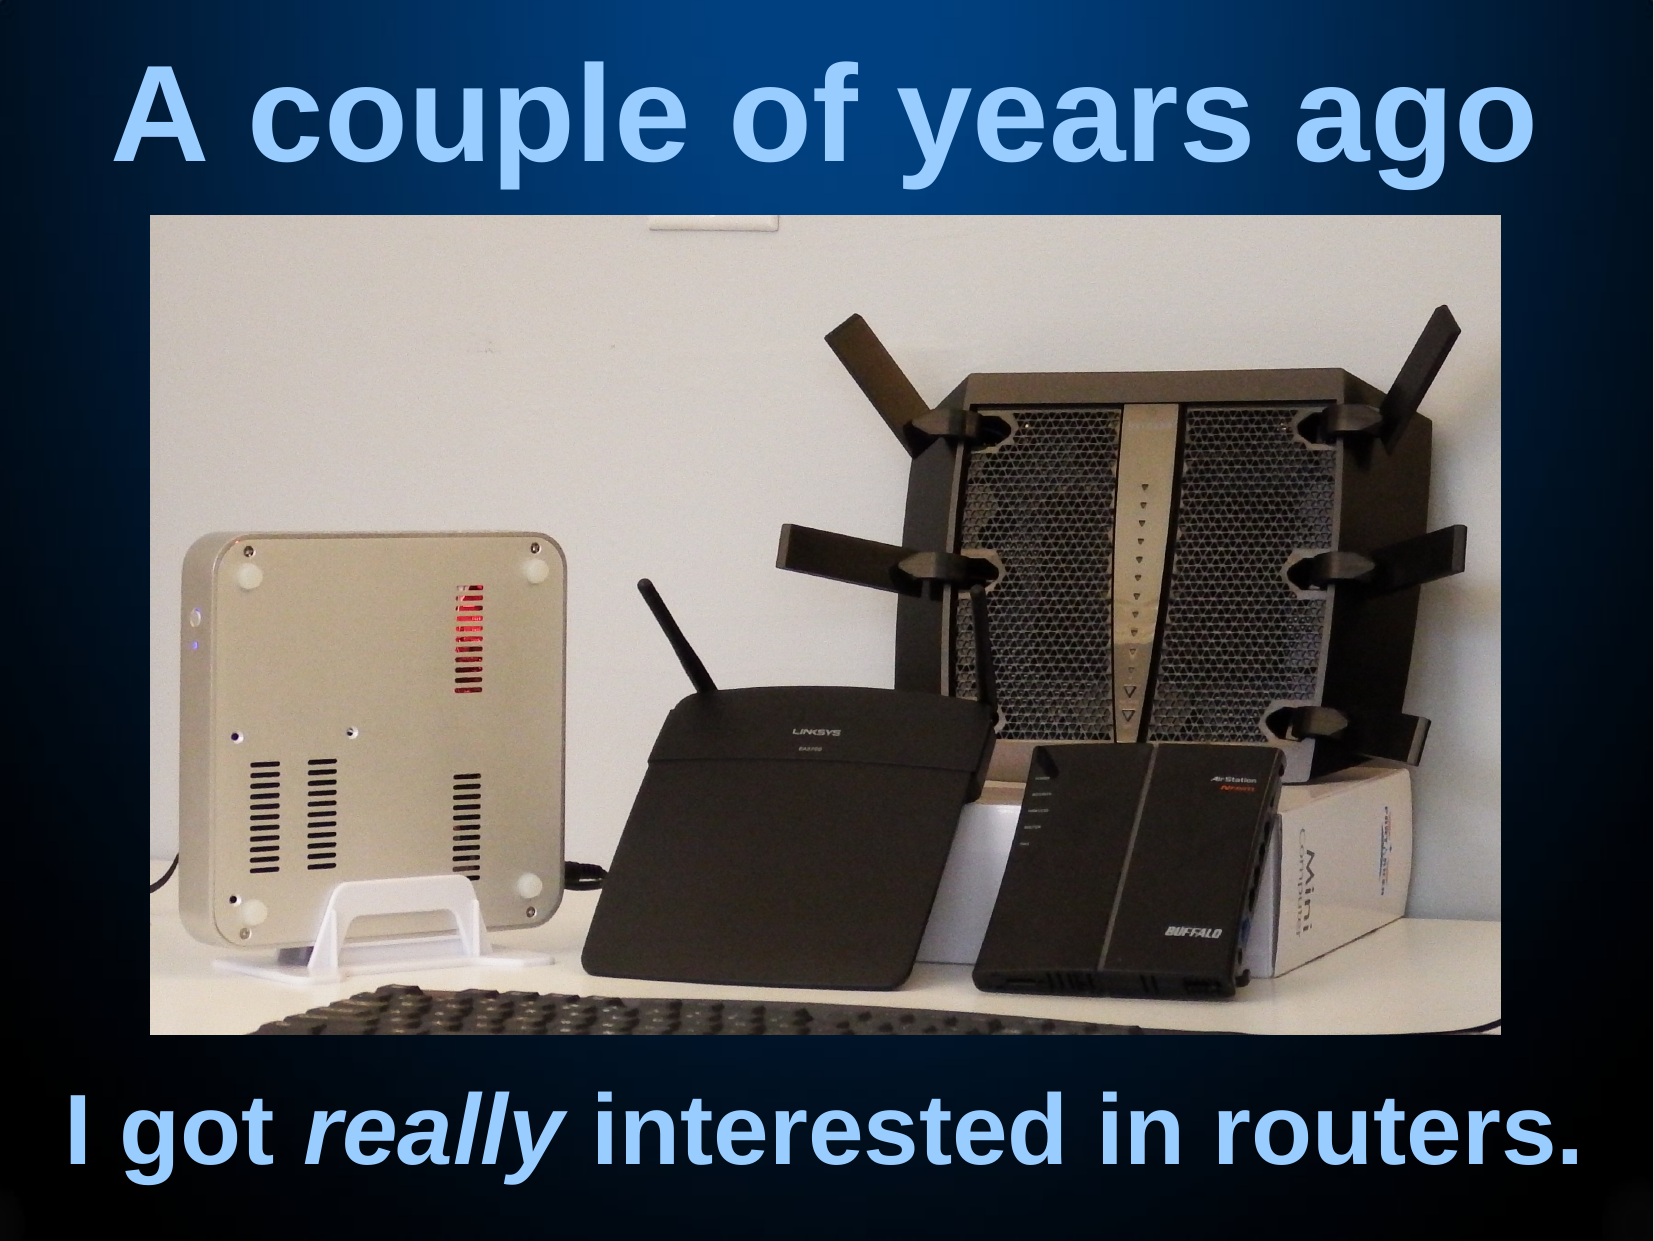

# A couple of years ago
I got really interested in routers.